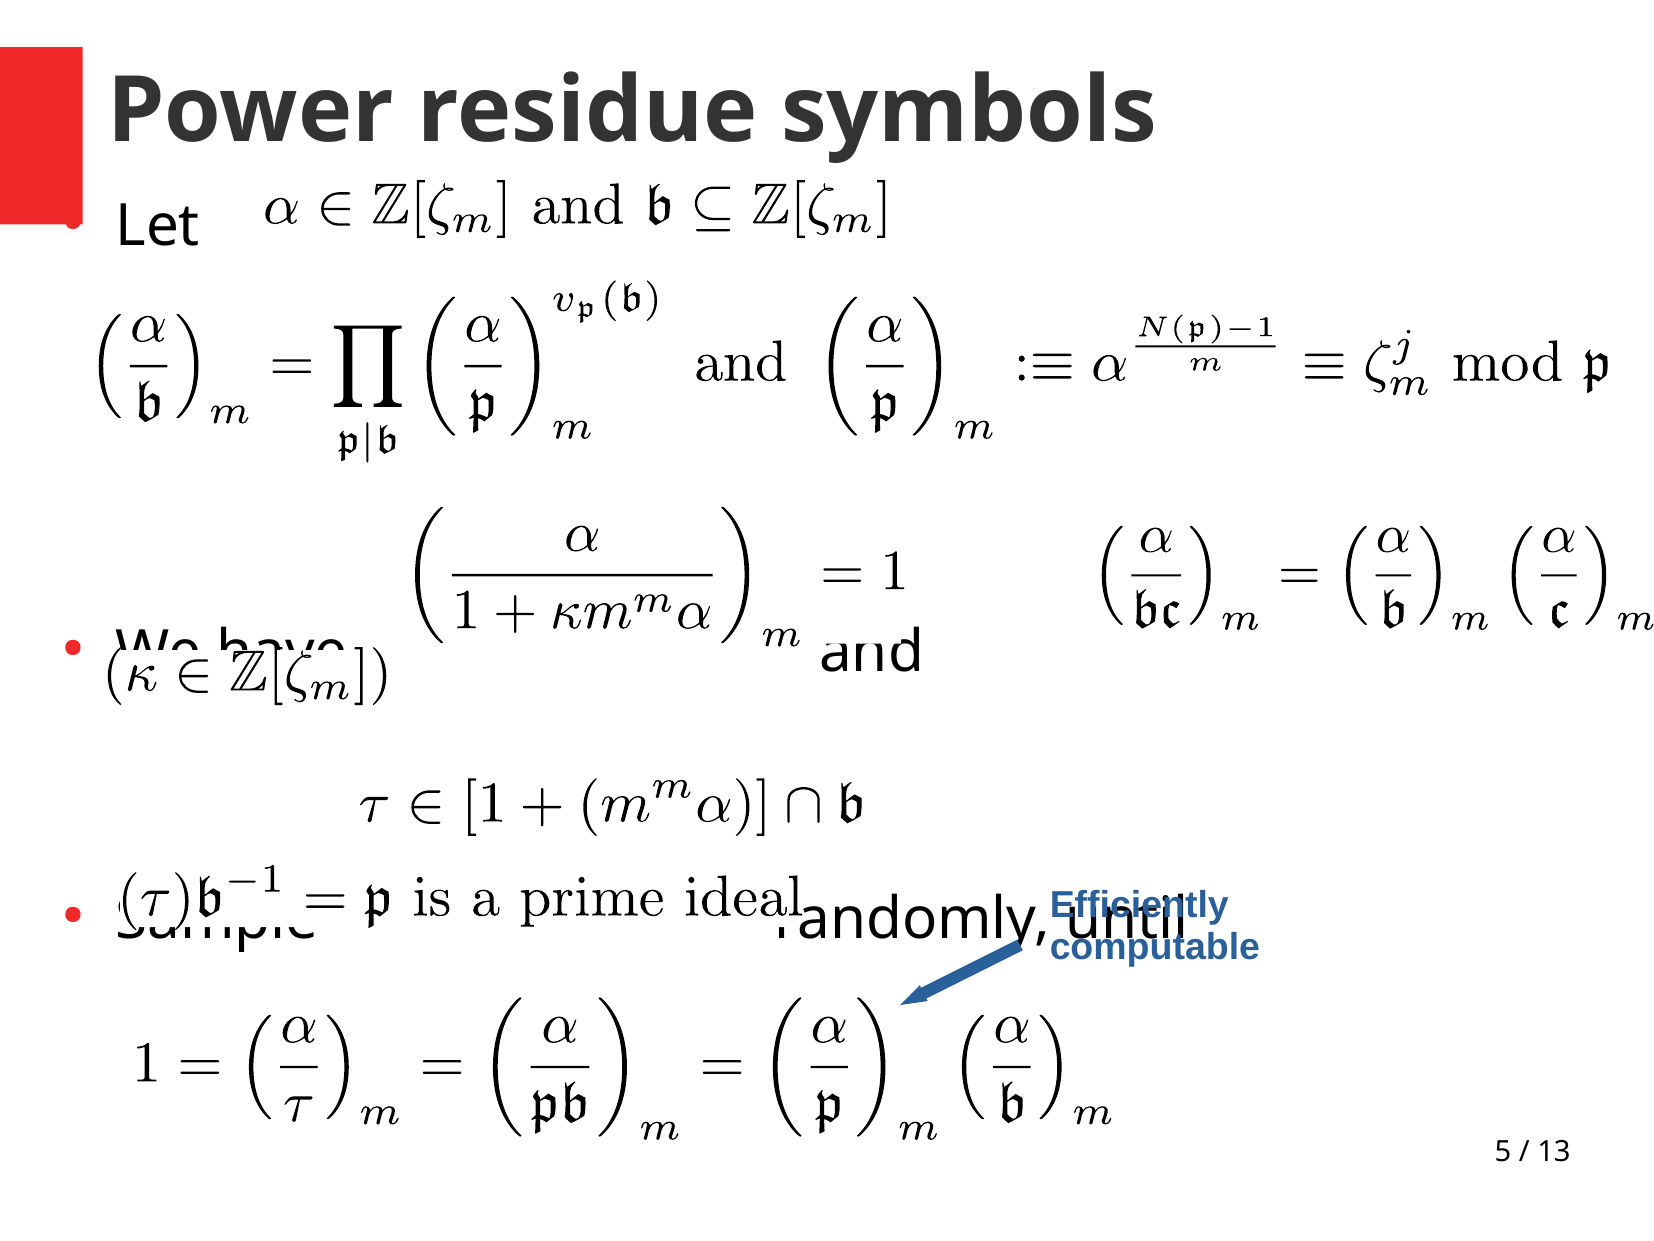

# Power residue symbols
Let
We have and
Sample randomly, until
Efficiently computable
5